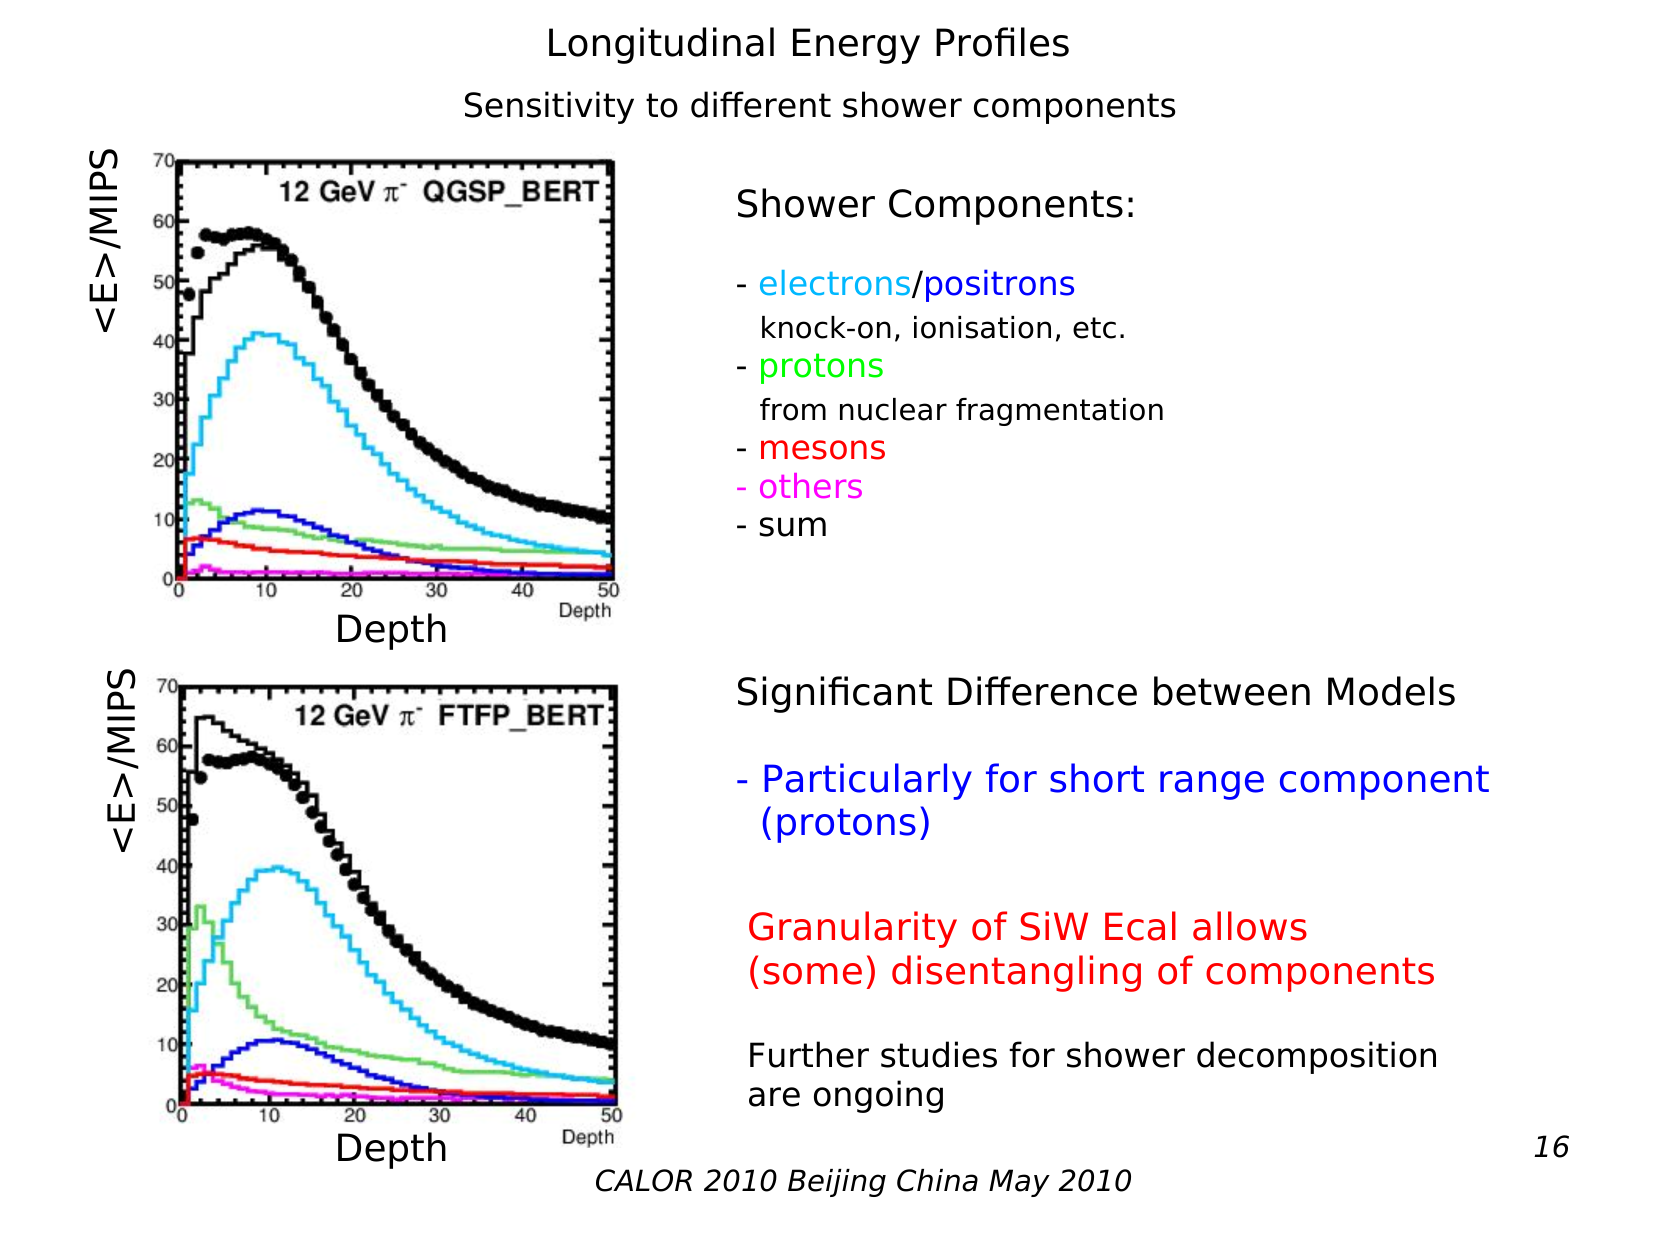

Longitudinal Energy Profiles
Sensitivity to different shower components
Shower Components:
- electrons/positrons
 knock-on, ionisation, etc.
- protons
 from nuclear fragmentation
- mesons
- others
- sum
<E>/MIPS
Depth
Significant Difference between Models
- Particularly for short range component
 (protons)
<E>/MIPS
Granularity of SiW Ecal allows
(some) disentangling of components
Further studies for shower decomposition
are ongoing
Depth
Comite d'evaluation
16